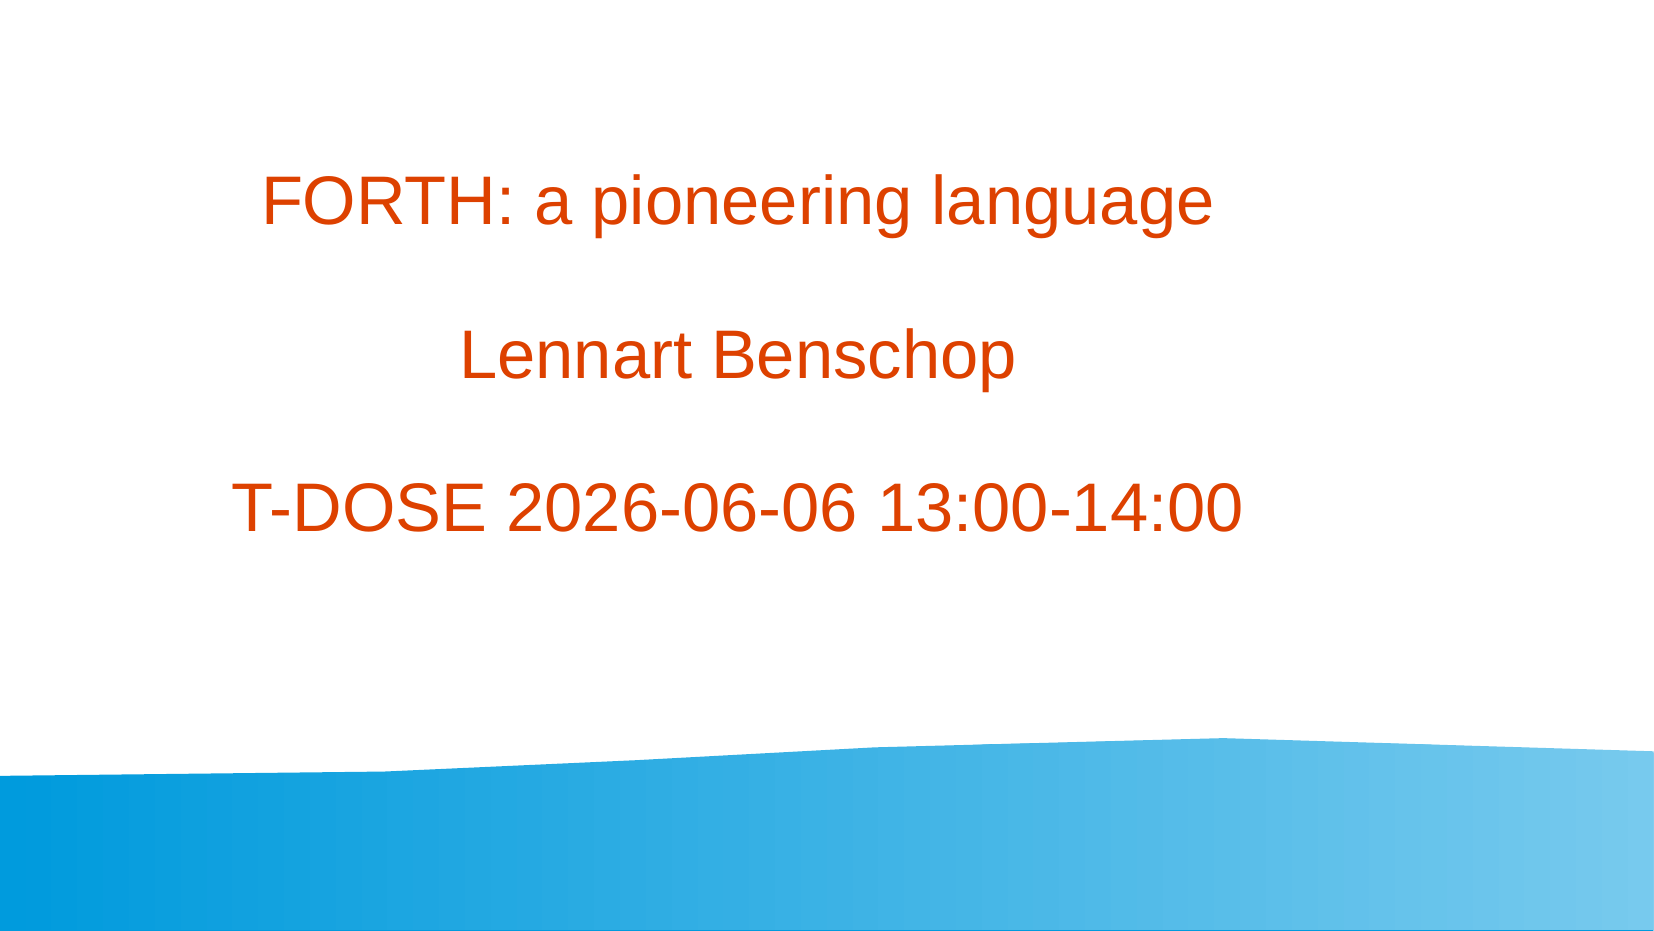

# FORTH: a pioneering language Lennart Benschop T-DOSE 2026-06-06 13:00-14:00